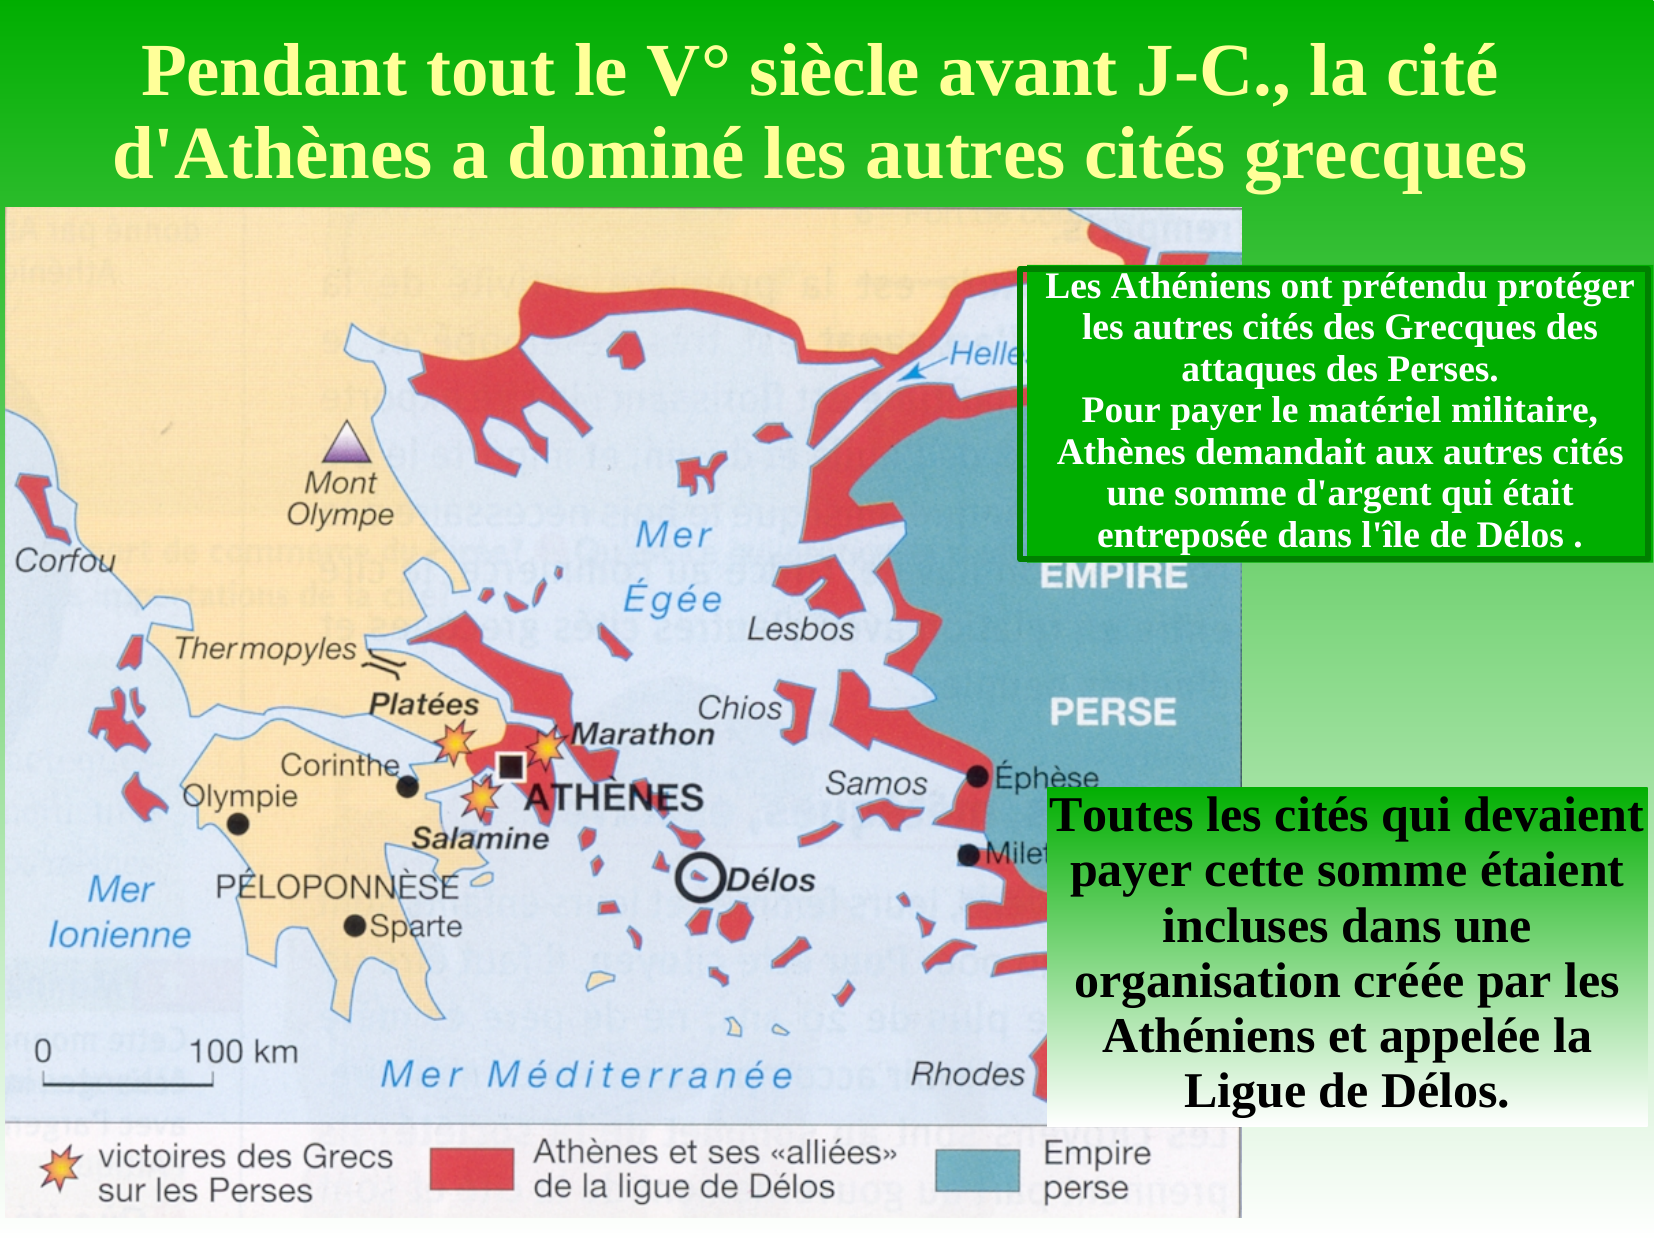

Pendant tout le V° siècle avant J-C., la cité d'Athènes a dominé les autres cités grecques
Les Athéniens ont prétendu protéger les autres cités des Grecques des attaques des Perses.
Pour payer le matériel militaire, Athènes demandait aux autres cités une somme d'argent qui était entreposée dans l'île de Délos .
Toutes les cités qui devaient payer cette somme étaient incluses dans une organisation créée par les Athéniens et appelée la Ligue de Délos.